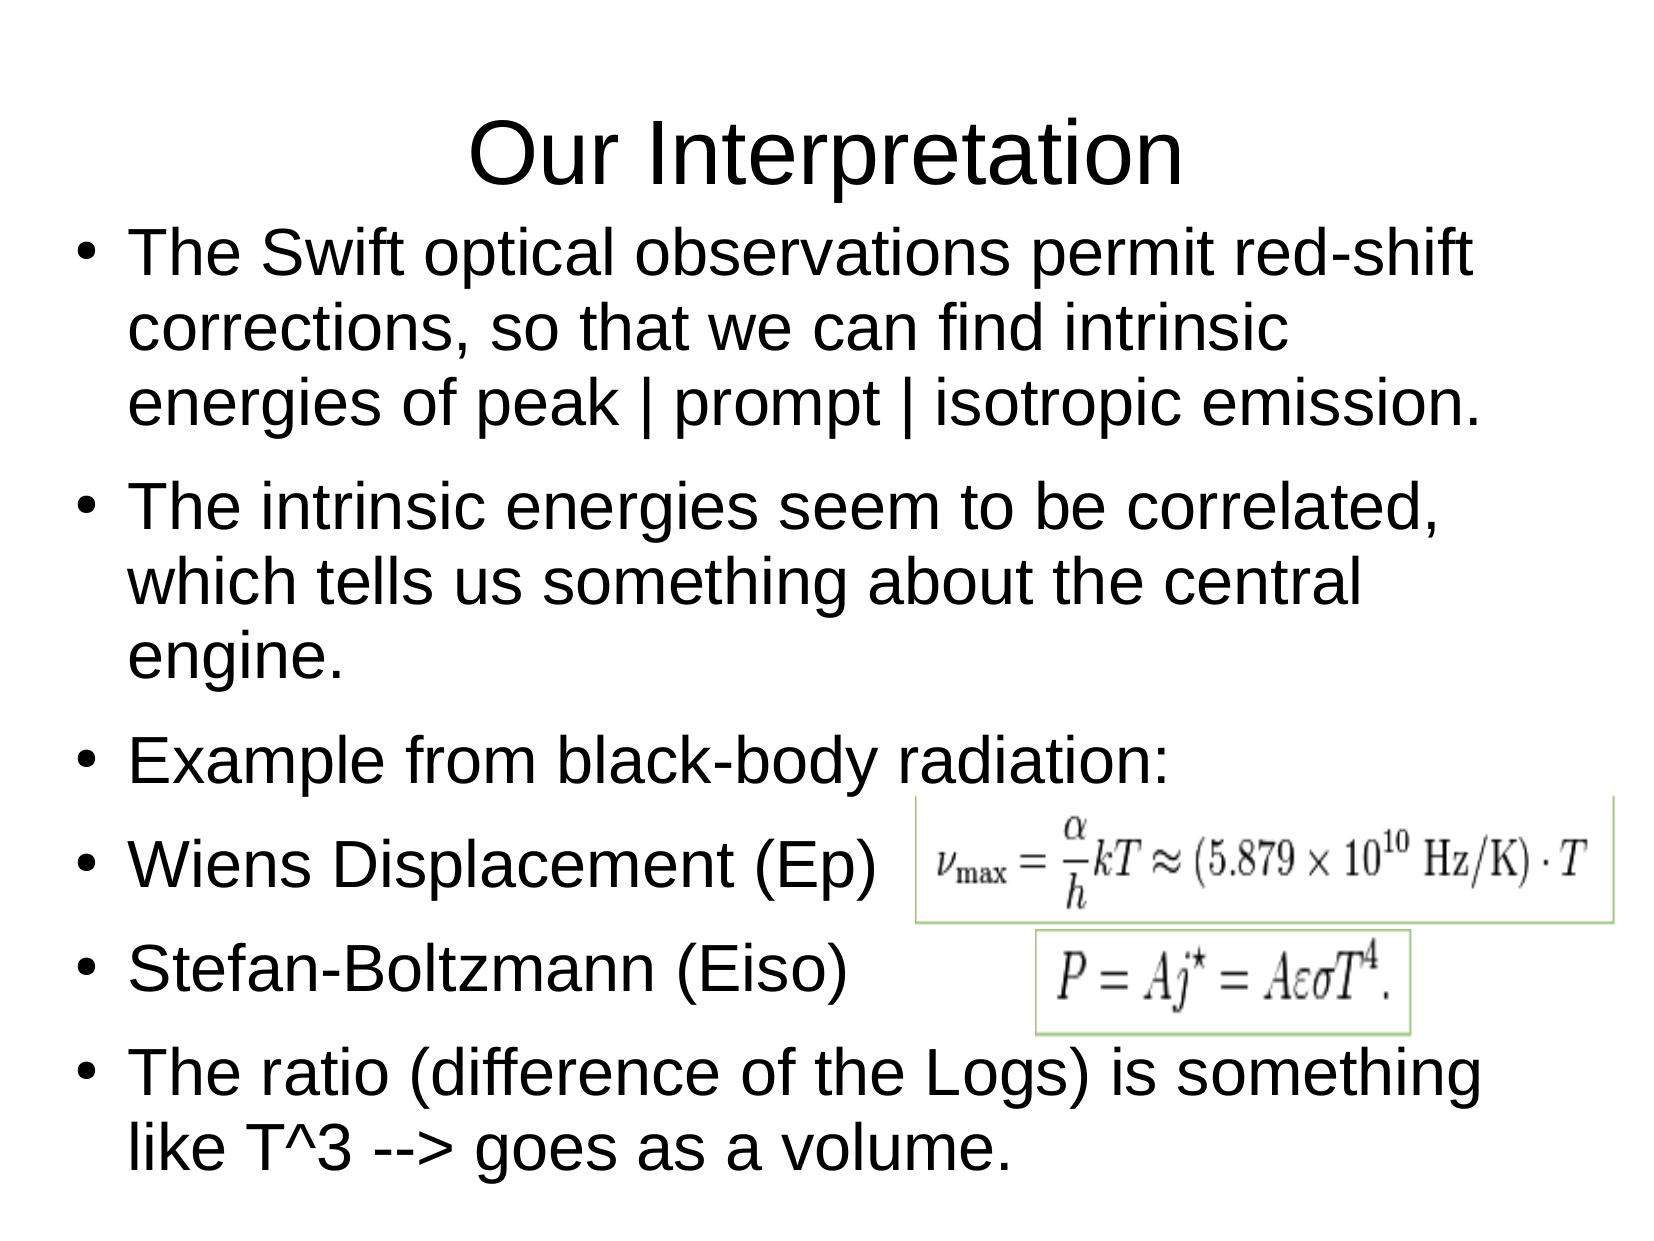

# Our Interpretation
The Swift optical observations permit red-shift corrections, so that we can find intrinsic energies of peak | prompt | isotropic emission.
The intrinsic energies seem to be correlated, which tells us something about the central engine.
Example from black-body radiation:
Wiens Displacement (Ep)
Stefan-Boltzmann (Eiso)
The ratio (difference of the Logs) is something like T^3 --> goes as a volume.